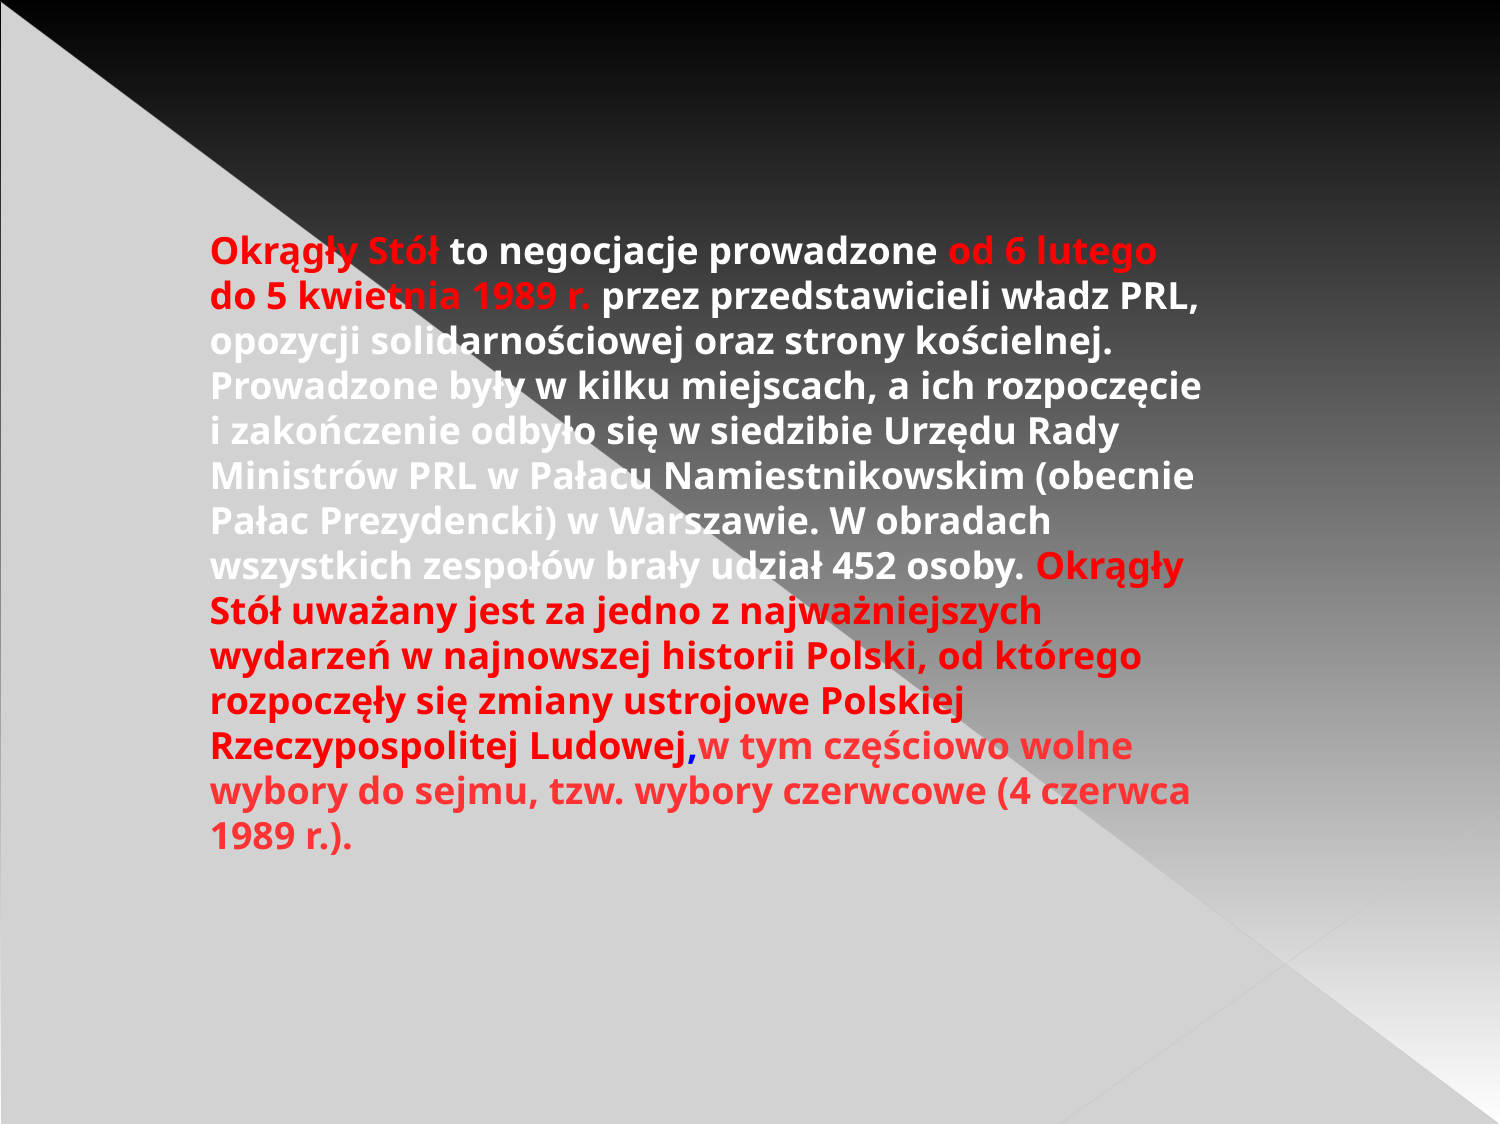

Okrągły Stół to negocjacje prowadzone od 6 lutego do 5 kwietnia 1989 r. przez przedstawicieli władz PRL, opozycji solidarnościowej oraz strony kościelnej. Prowadzone były w kilku miejscach, a ich rozpoczęcie i zakończenie odbyło się w siedzibie Urzędu Rady Ministrów PRL w Pałacu Namiestnikowskim (obecnie Pałac Prezydencki) w Warszawie. W obradach wszystkich zespołów brały udział 452 osoby. Okrągły Stół uważany jest za jedno z najważniejszych wydarzeń w najnowszej historii Polski, od którego rozpoczęły się zmiany ustrojowe Polskiej Rzeczypospolitej Ludowej,w tym częściowo wolne wybory do sejmu, tzw. wybory czerwcowe (4 czerwca 1989 r.).